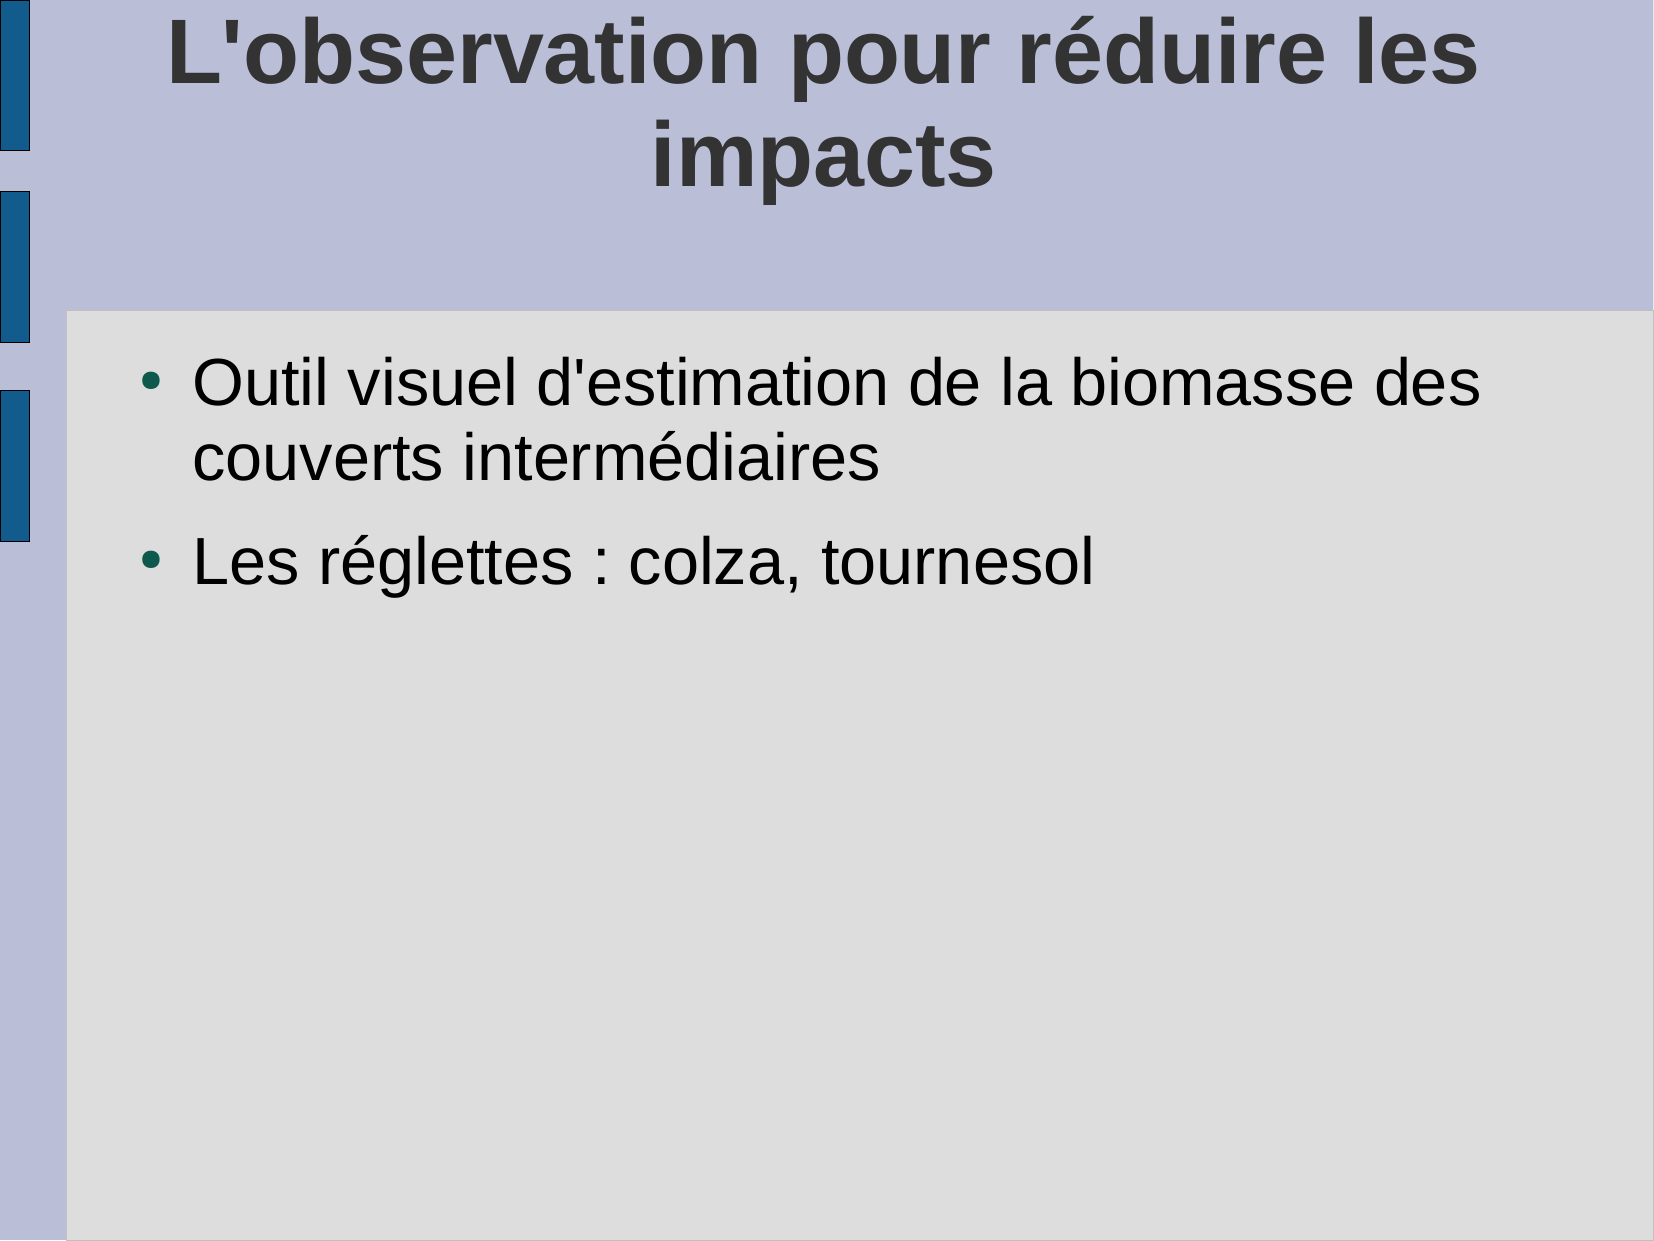

# L'observation pour réduire les impacts
Outil visuel d'estimation de la biomasse des couverts intermédiaires
Les réglettes : colza, tournesol